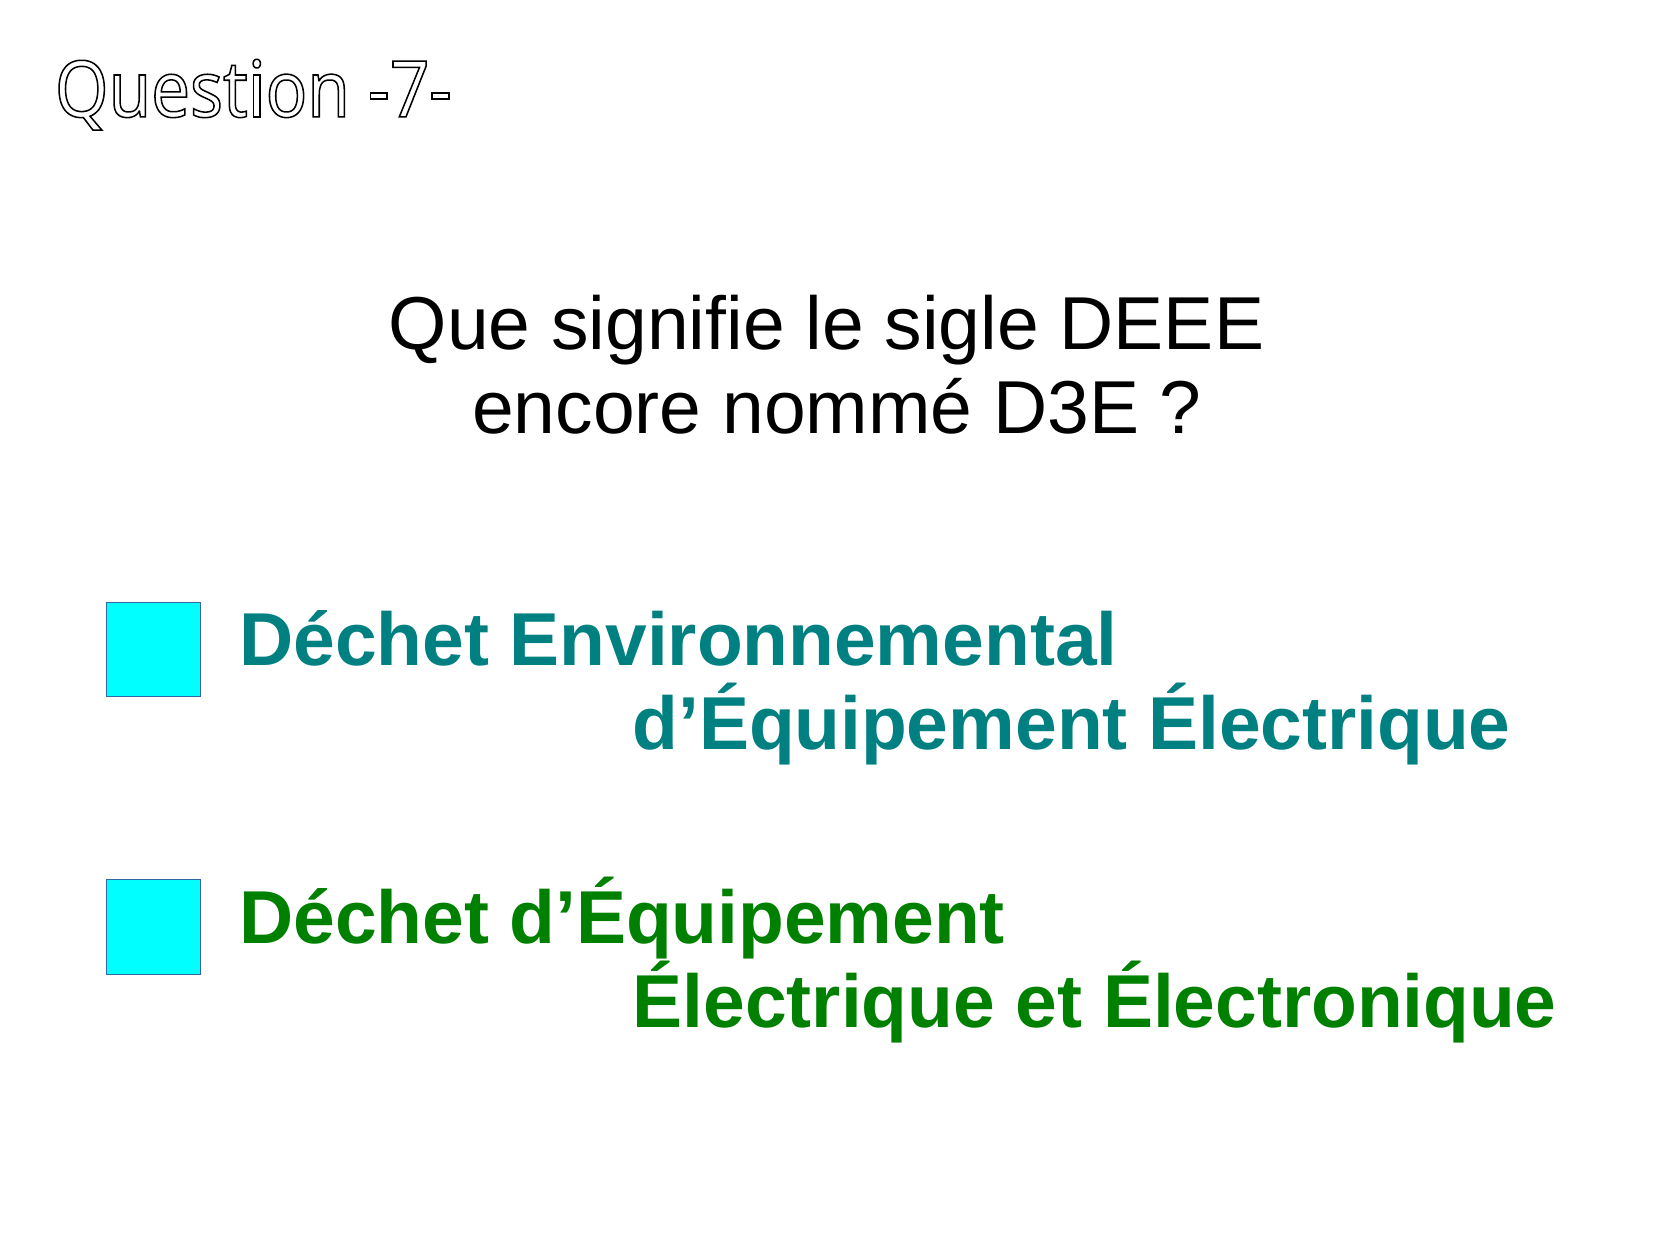

Question -7-
# Que signifie le sigle DEEE encore nommé D3E ?
Déchet Environnemental
 d’Équipement Électrique
Déchet d’Équipement
 Électrique et Électronique